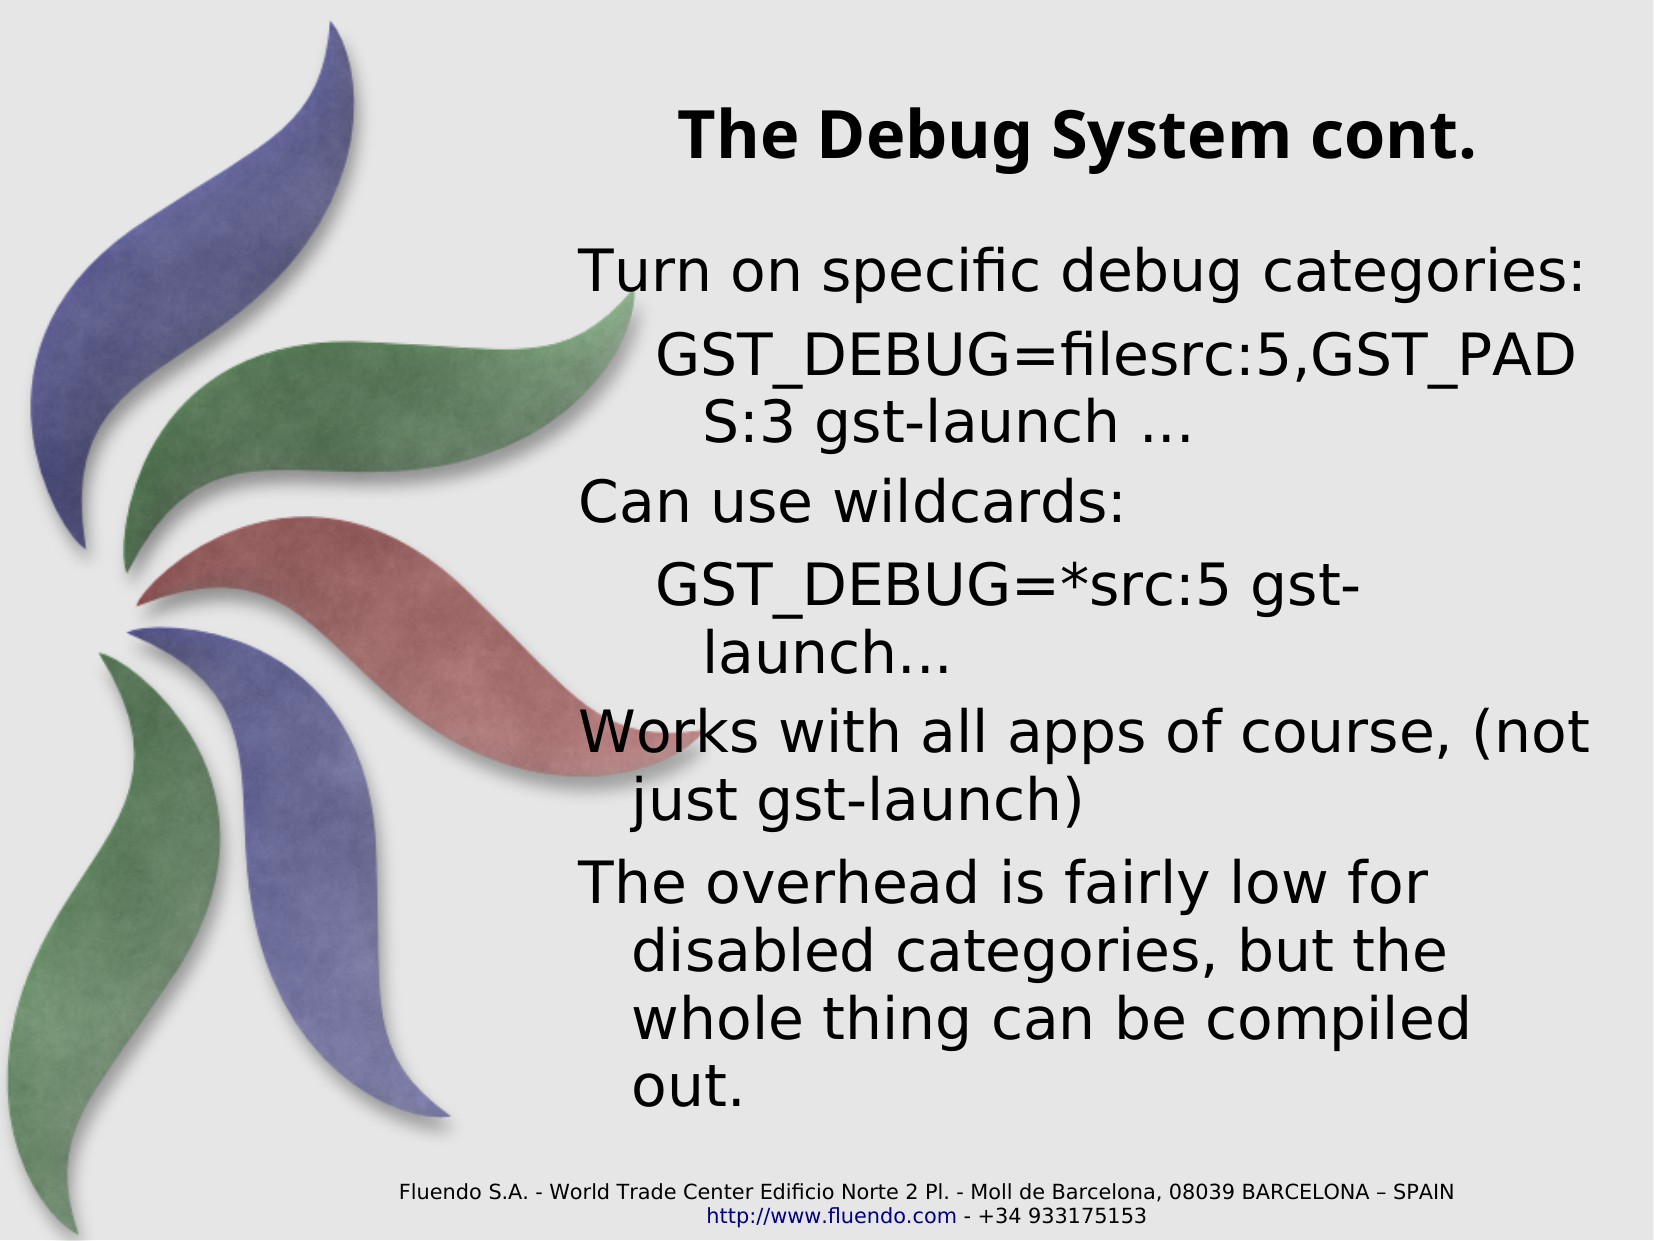

# The Debug System cont.
Turn on specific debug categories:
GST_DEBUG=filesrc:5,GST_PADS:3 gst-launch ...
Can use wildcards:
GST_DEBUG=*src:5 gst-launch...
Works with all apps of course, (not just gst-launch)
The overhead is fairly low for disabled categories, but the whole thing can be compiled out.